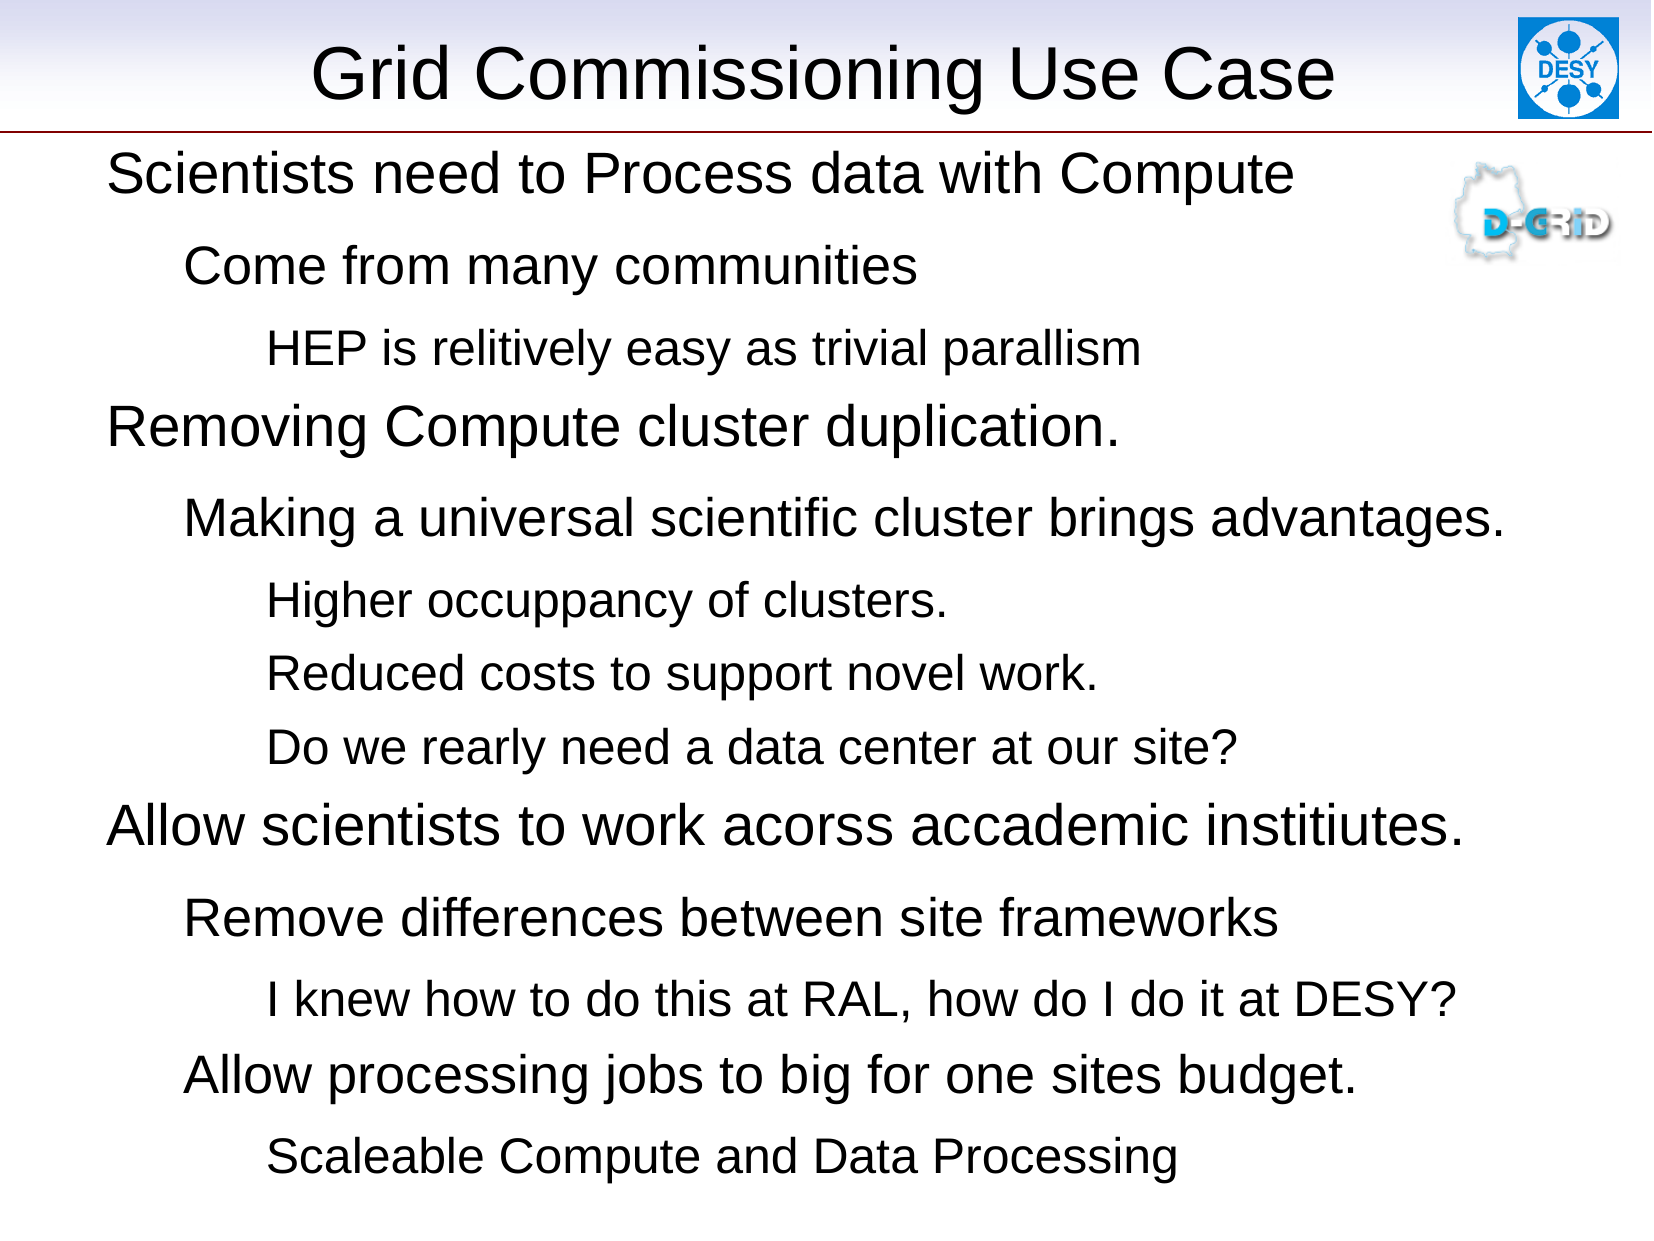

# Grid Commissioning Use Case
Scientists need to Process data with Compute
Come from many communities
HEP is relitively easy as trivial parallism
Removing Compute cluster duplication.
Making a universal scientific cluster brings advantages.
Higher occuppancy of clusters.
Reduced costs to support novel work.
Do we rearly need a data center at our site?
Allow scientists to work acorss accademic institiutes.
Remove differences between site frameworks
I knew how to do this at RAL, how do I do it at DESY?
Allow processing jobs to big for one sites budget.
Scaleable Compute and Data Processing